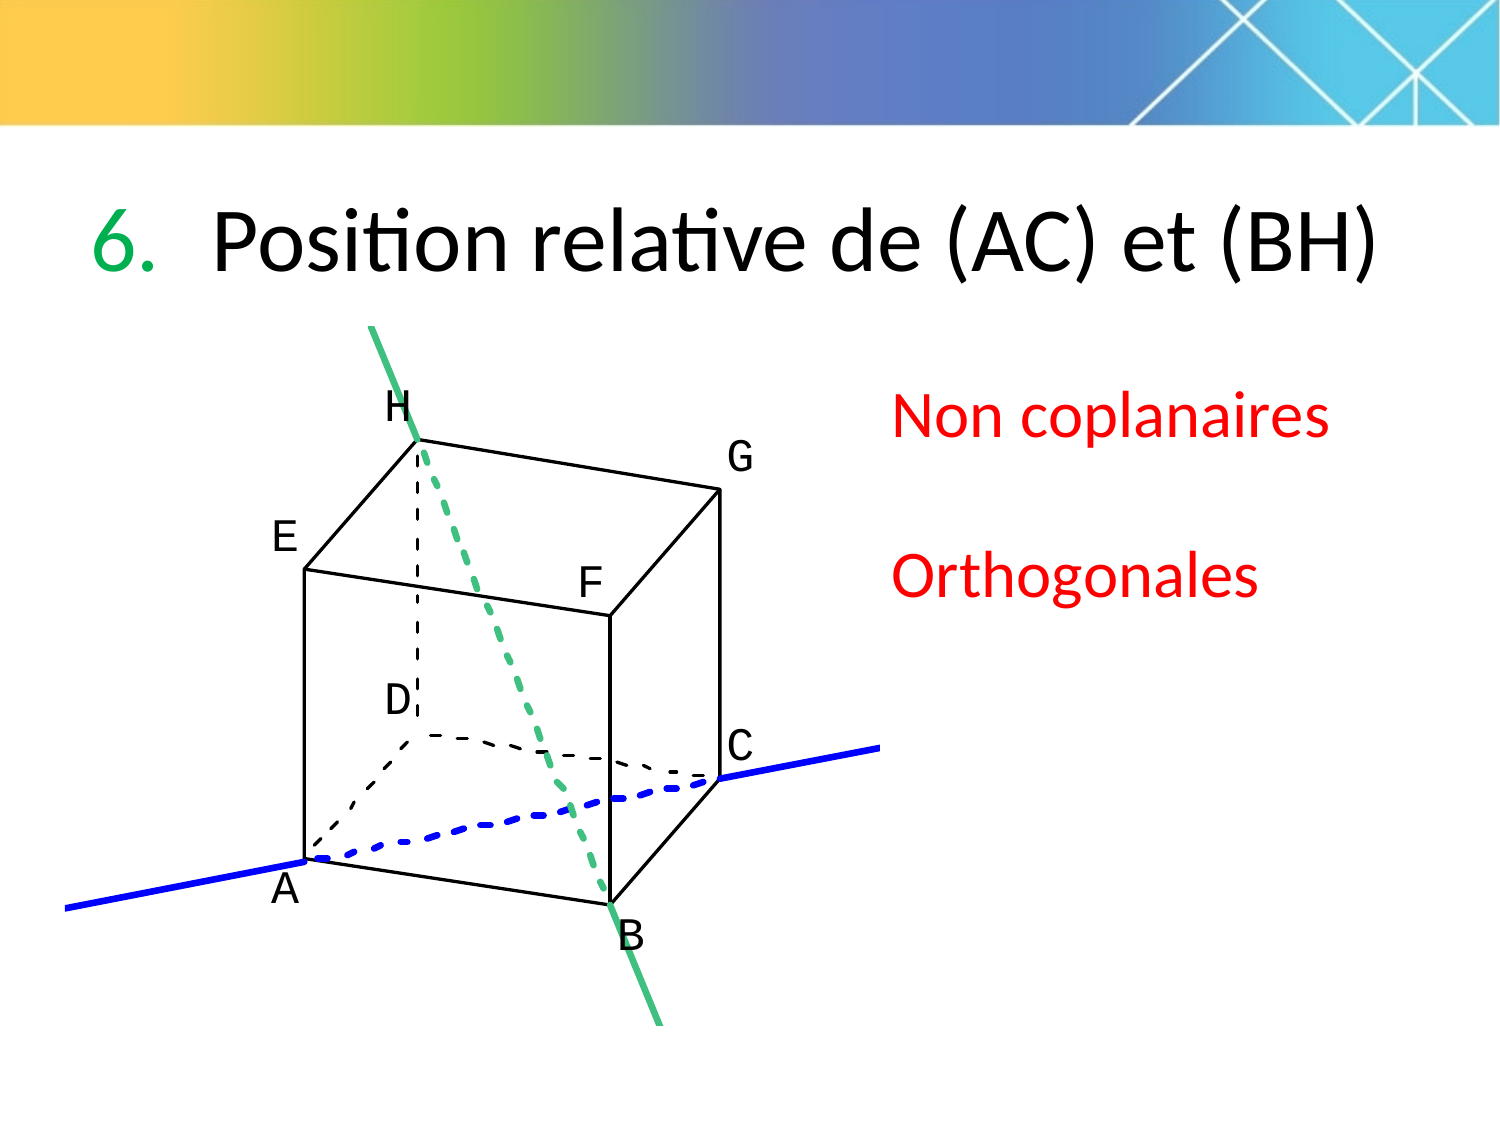

# Position relative de (AC) et (BH)
 Non coplanaires
 Orthogonales